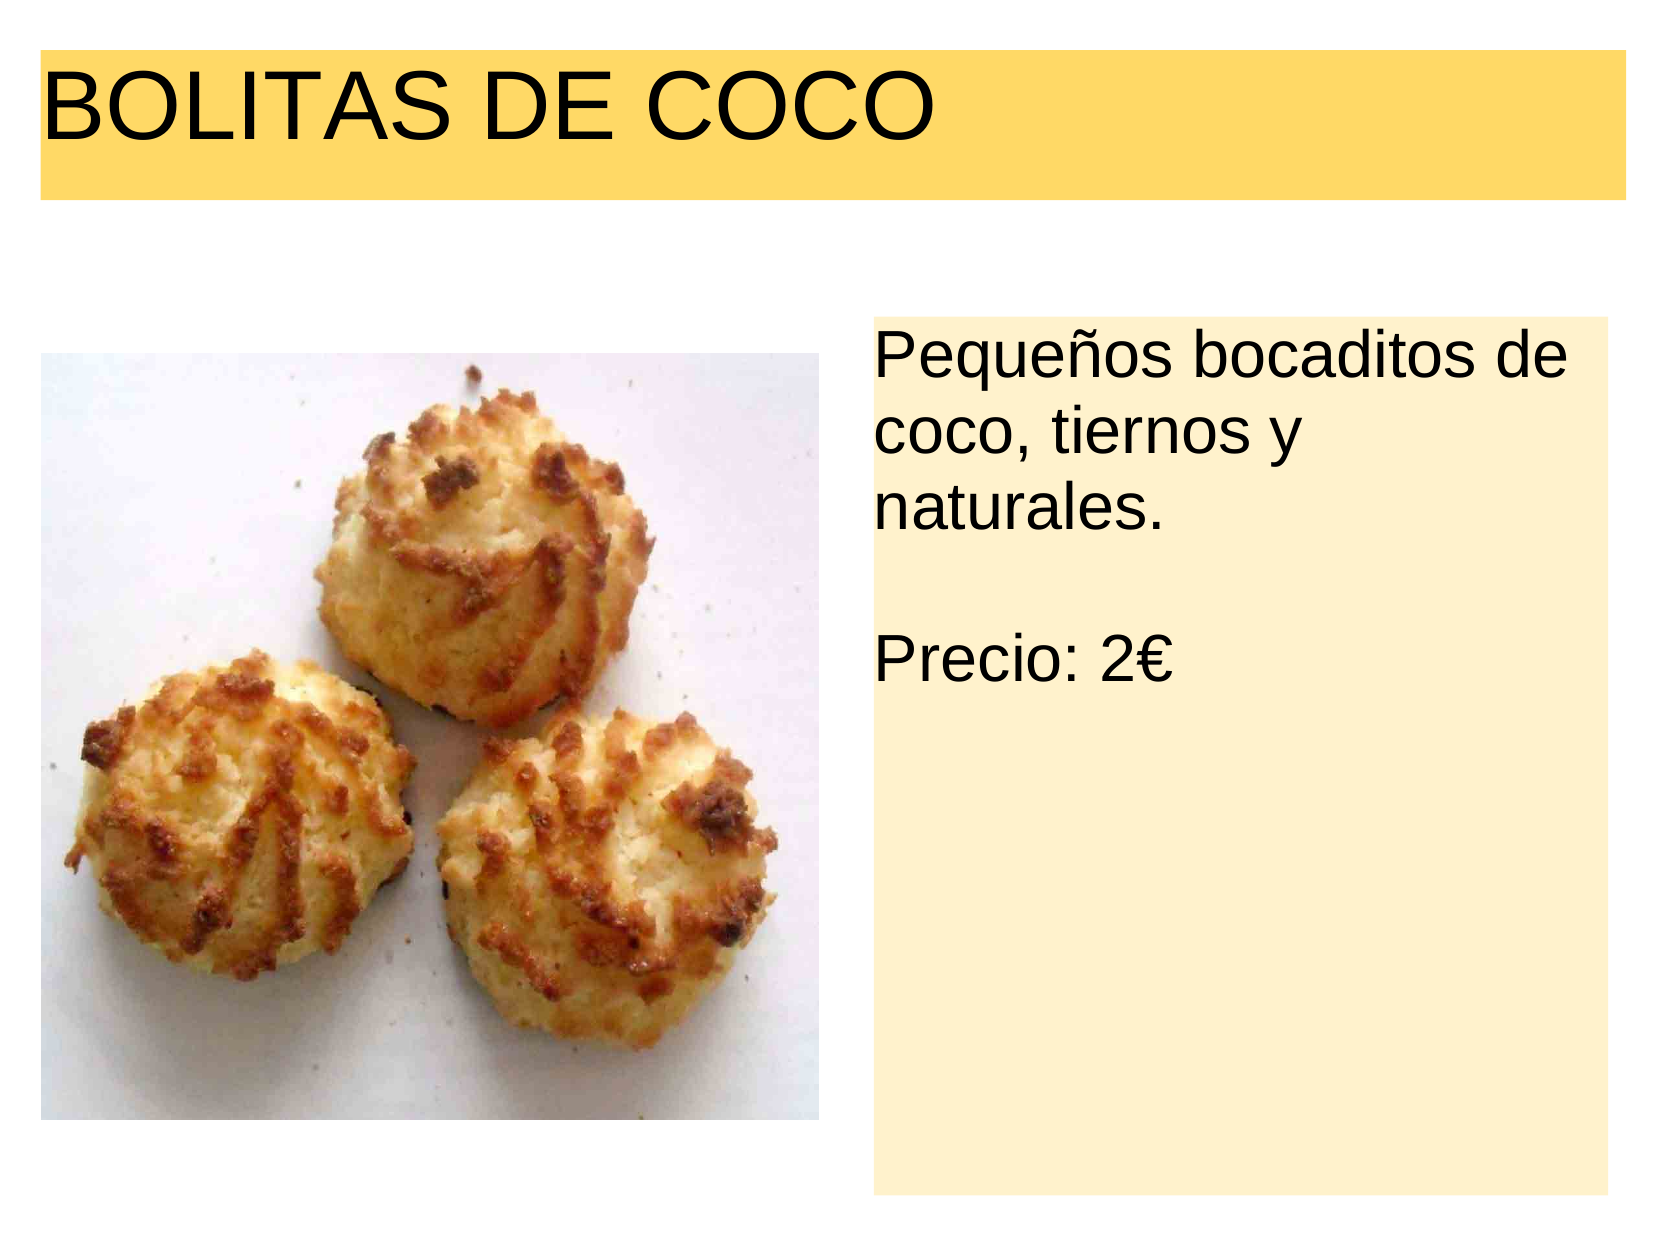

# BOLITAS DE COCO
Pequeños bocaditos de coco, tiernos y naturales.
Precio: 2€